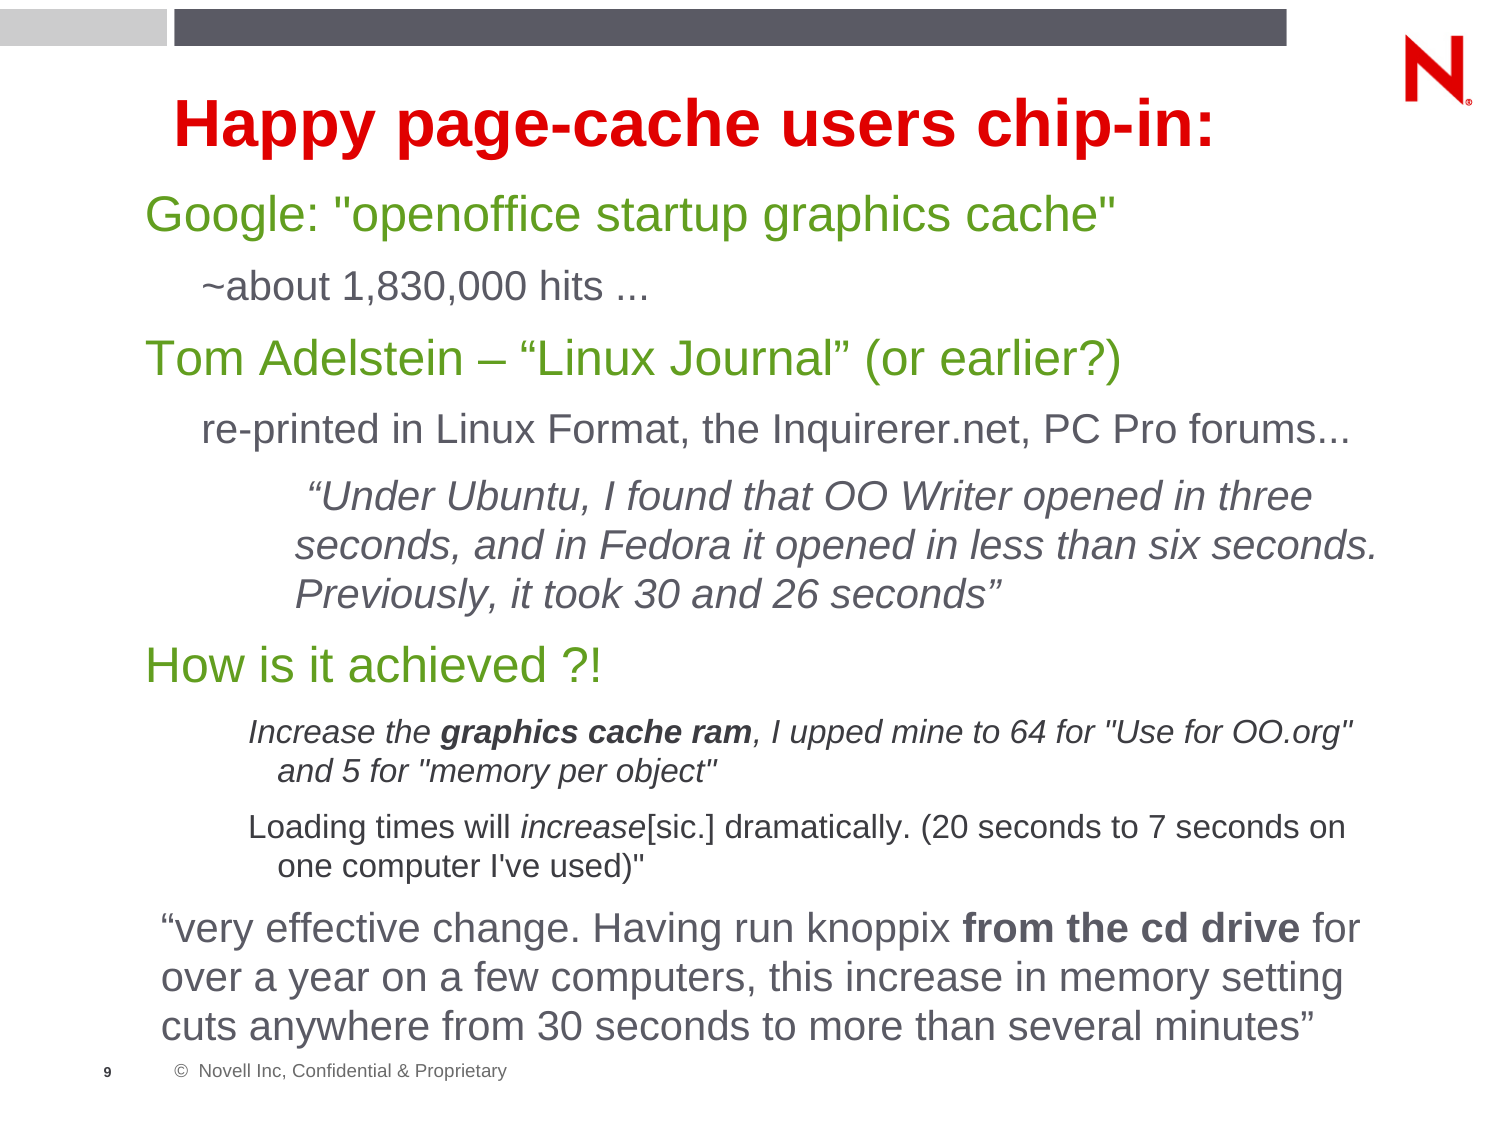

# Happy page-cache users chip-in:
Google: "openoffice startup graphics cache"
~about 1,830,000 hits ...
Tom Adelstein – “Linux Journal” (or earlier?)
re-printed in Linux Format, the Inquirerer.net, PC Pro forums...
 “Under Ubuntu, I found that OO Writer opened in three seconds, and in Fedora it opened in less than six seconds. Previously, it took 30 and 26 seconds”
How is it achieved ?!
Increase the graphics cache ram, I upped mine to 64 for "Use for OO.org" and 5 for "memory per object"
Loading times will increase[sic.] dramatically. (20 seconds to 7 seconds on one computer I've used)"
“very effective change. Having run knoppix from the cd drive for over a year on a few computers, this increase in memory setting cuts anywhere from 30 seconds to more than several minutes”